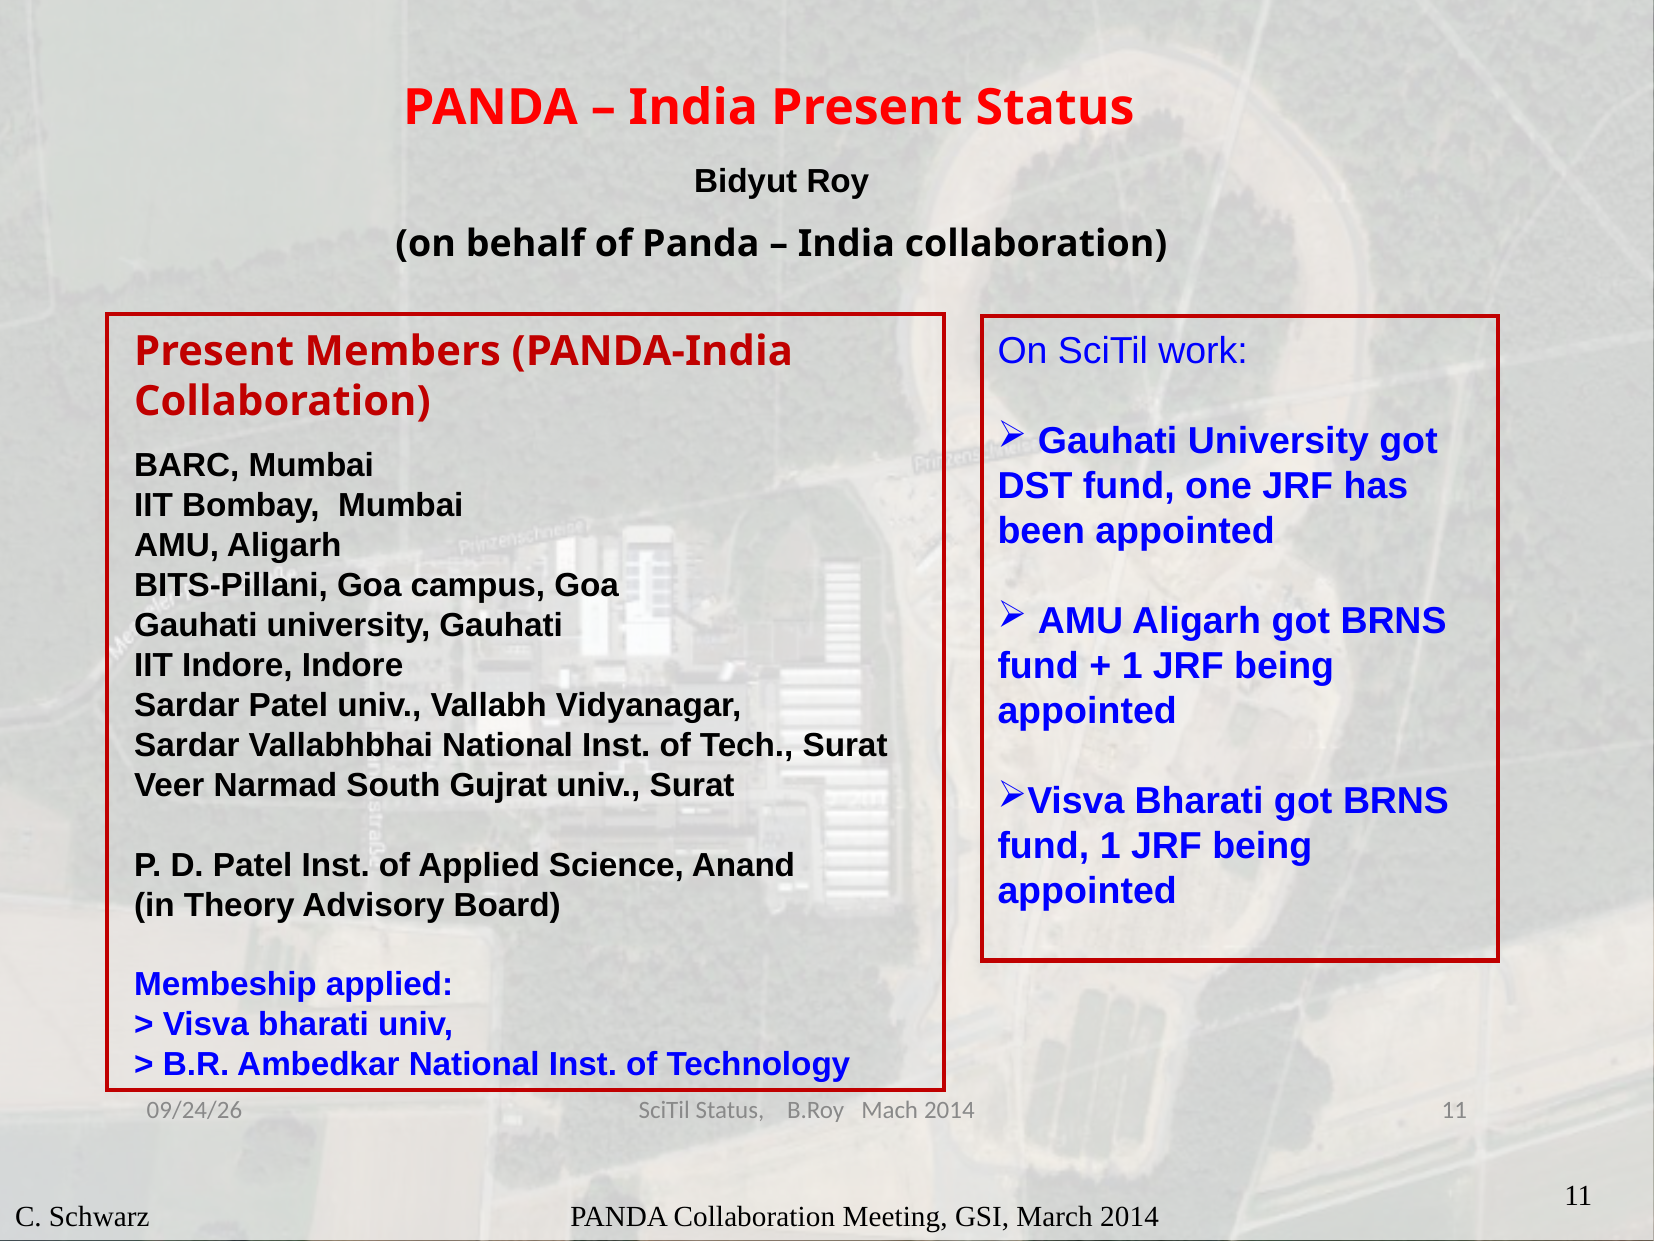

PANDA – India Present Status
Bidyut Roy
(on behalf of Panda – India collaboration)
Present Members (PANDA-India Collaboration)
BARC, Mumbai
IIT Bombay, Mumbai
AMU, Aligarh
BITS-Pillani, Goa campus, Goa
Gauhati university, Gauhati
IIT Indore, Indore
Sardar Patel univ., Vallabh Vidyanagar,
Sardar Vallabhbhai National Inst. of Tech., Surat
Veer Narmad South Gujrat univ., Surat
P. D. Patel Inst. of Applied Science, Anand
(in Theory Advisory Board)
Membeship applied:
> Visva bharati univ,
> B.R. Ambedkar National Inst. of Technology
On SciTil work:
 Gauhati University got DST fund, one JRF has been appointed
 AMU Aligarh got BRNS fund + 1 JRF being appointed
Visva Bharati got BRNS fund, 1 JRF being appointed
SciTil Status, B.Roy Mach 2014
11